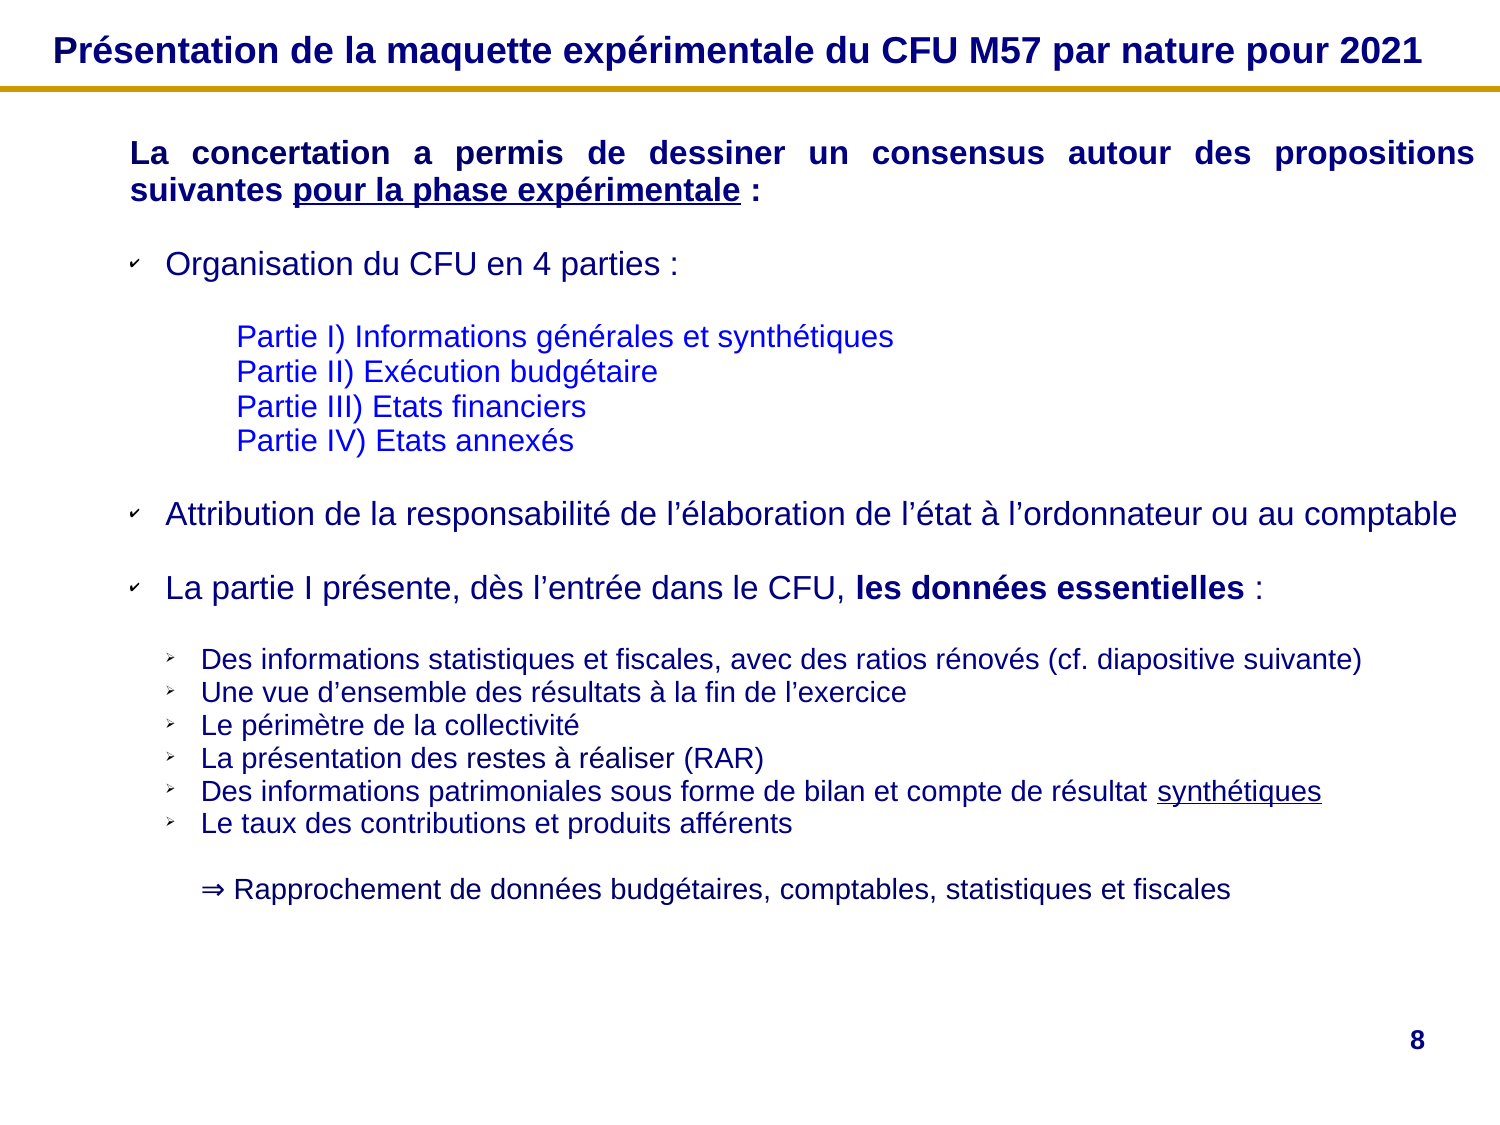

# Présentation de la maquette expérimentale du CFU M57 par nature pour 2021
La concertation a permis de dessiner un consensus autour des propositions suivantes pour la phase expérimentale :
Organisation du CFU en 4 parties :
Partie I) Informations générales et synthétiques
Partie II) Exécution budgétaire
Partie III) Etats financiers
Partie IV) Etats annexés
Attribution de la responsabilité de l’élaboration de l’état à l’ordonnateur ou au comptable
La partie I présente, dès l’entrée dans le CFU, les données essentielles :
Des informations statistiques et fiscales, avec des ratios rénovés (cf. diapositive suivante)
Une vue d’ensemble des résultats à la fin de l’exercice
Le périmètre de la collectivité
La présentation des restes à réaliser (RAR)
Des informations patrimoniales sous forme de bilan et compte de résultat synthétiques
Le taux des contributions et produits afférents
⇒ Rapprochement de données budgétaires, comptables, statistiques et fiscales
8